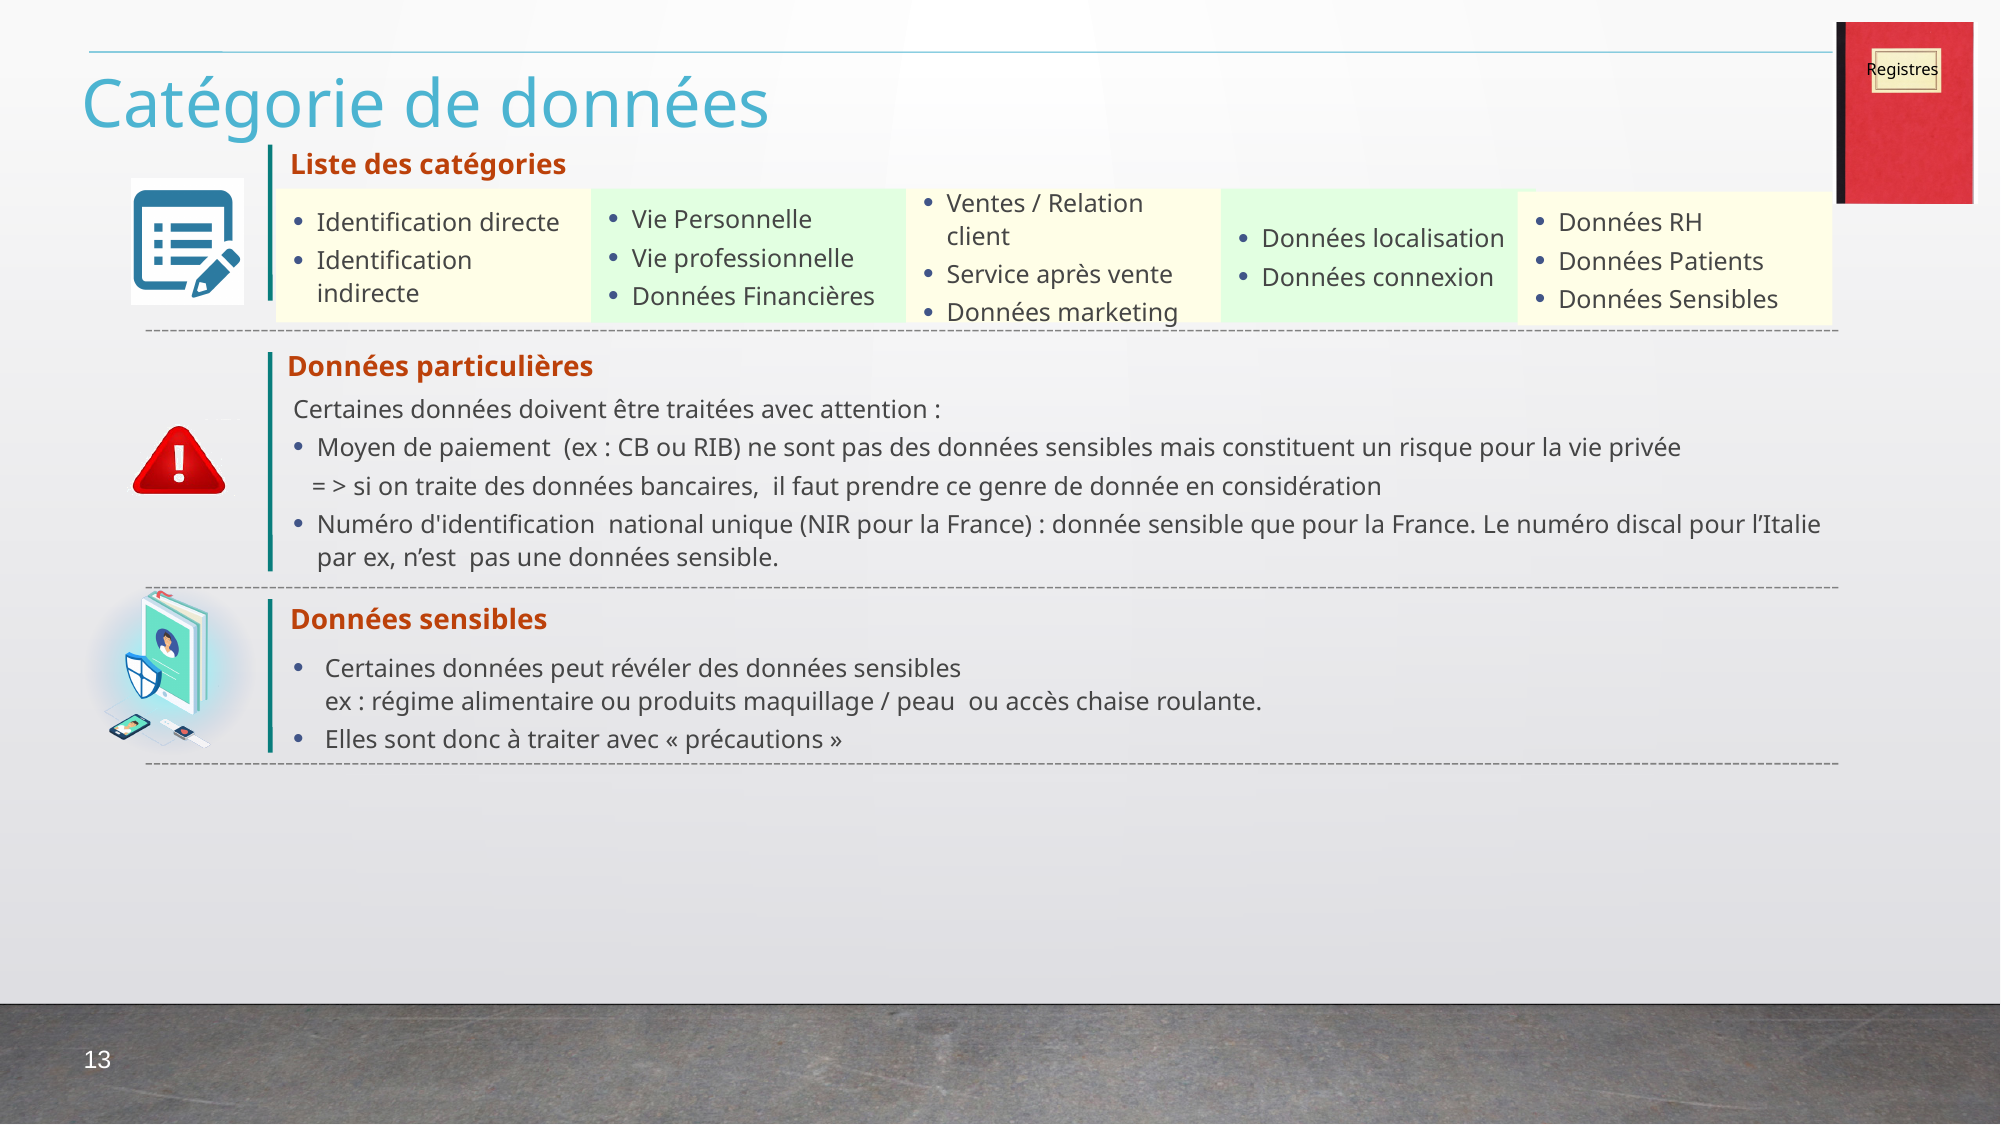

Registres
# Catégorie de données
Liste des catégories
Identification directe
Identification indirecte
Ventes / Relation client
Service après vente
Données marketing
Données localisation
Données connexion
Vie Personnelle
Vie professionnelle
Données Financières
Données RH
Données Patients
Données Sensibles
Données particulières
Certaines données doivent être traitées avec attention :
Moyen de paiement (ex : CB ou RIB) ne sont pas des données sensibles mais constituent un risque pour la vie privée
= > si on traite des données bancaires, il faut prendre ce genre de donnée en considération
Numéro d'identification national unique (NIR pour la France) : donnée sensible que pour la France. Le numéro discal pour l’Italie par ex, n’est pas une données sensible.
Données sensibles
Certaines données peut révéler des données sensibles
ex : régime alimentaire ou produits maquillage / peau ou accès chaise roulante.
Elles sont donc à traiter avec « précautions »